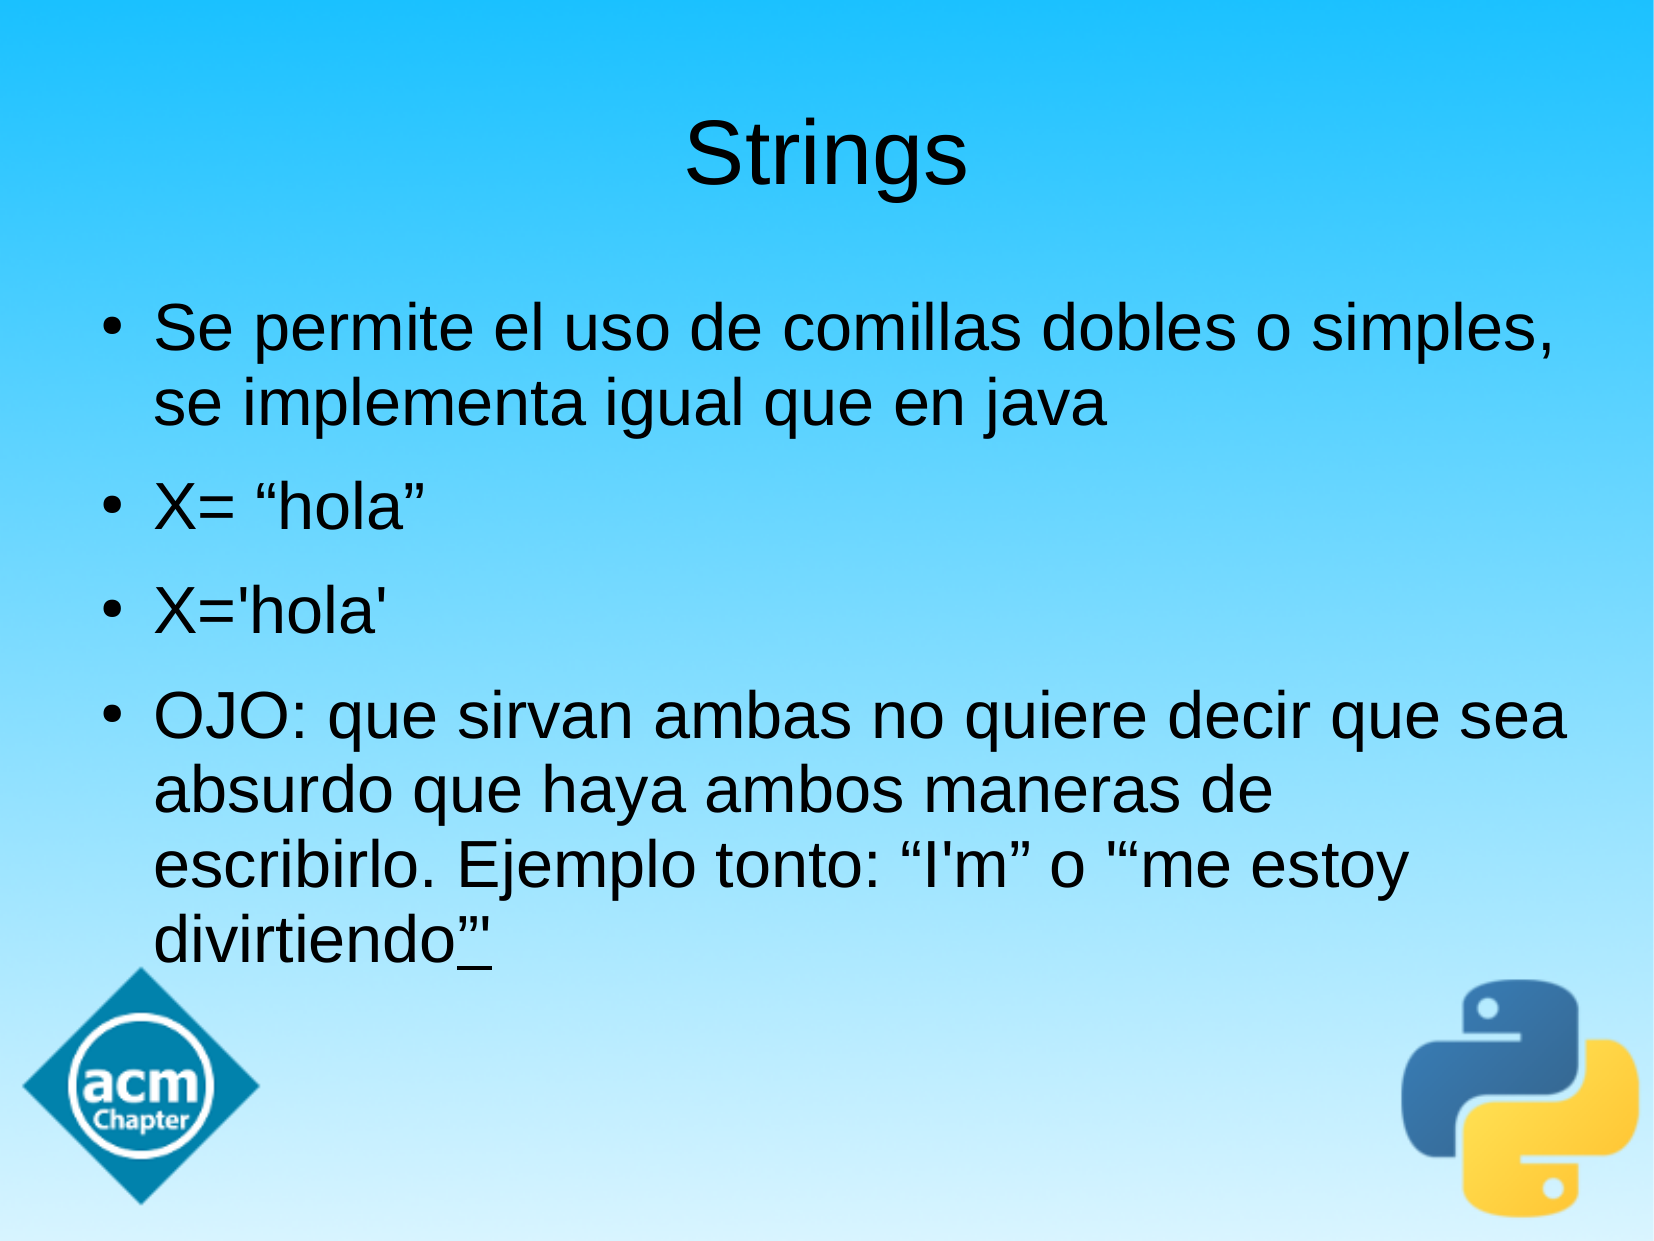

# Strings
Se permite el uso de comillas dobles o simples, se implementa igual que en java
X= “hola”
X='hola'
OJO: que sirvan ambas no quiere decir que sea absurdo que haya ambos maneras de escribirlo. Ejemplo tonto: “I'm” o '“me estoy divirtiendo”'